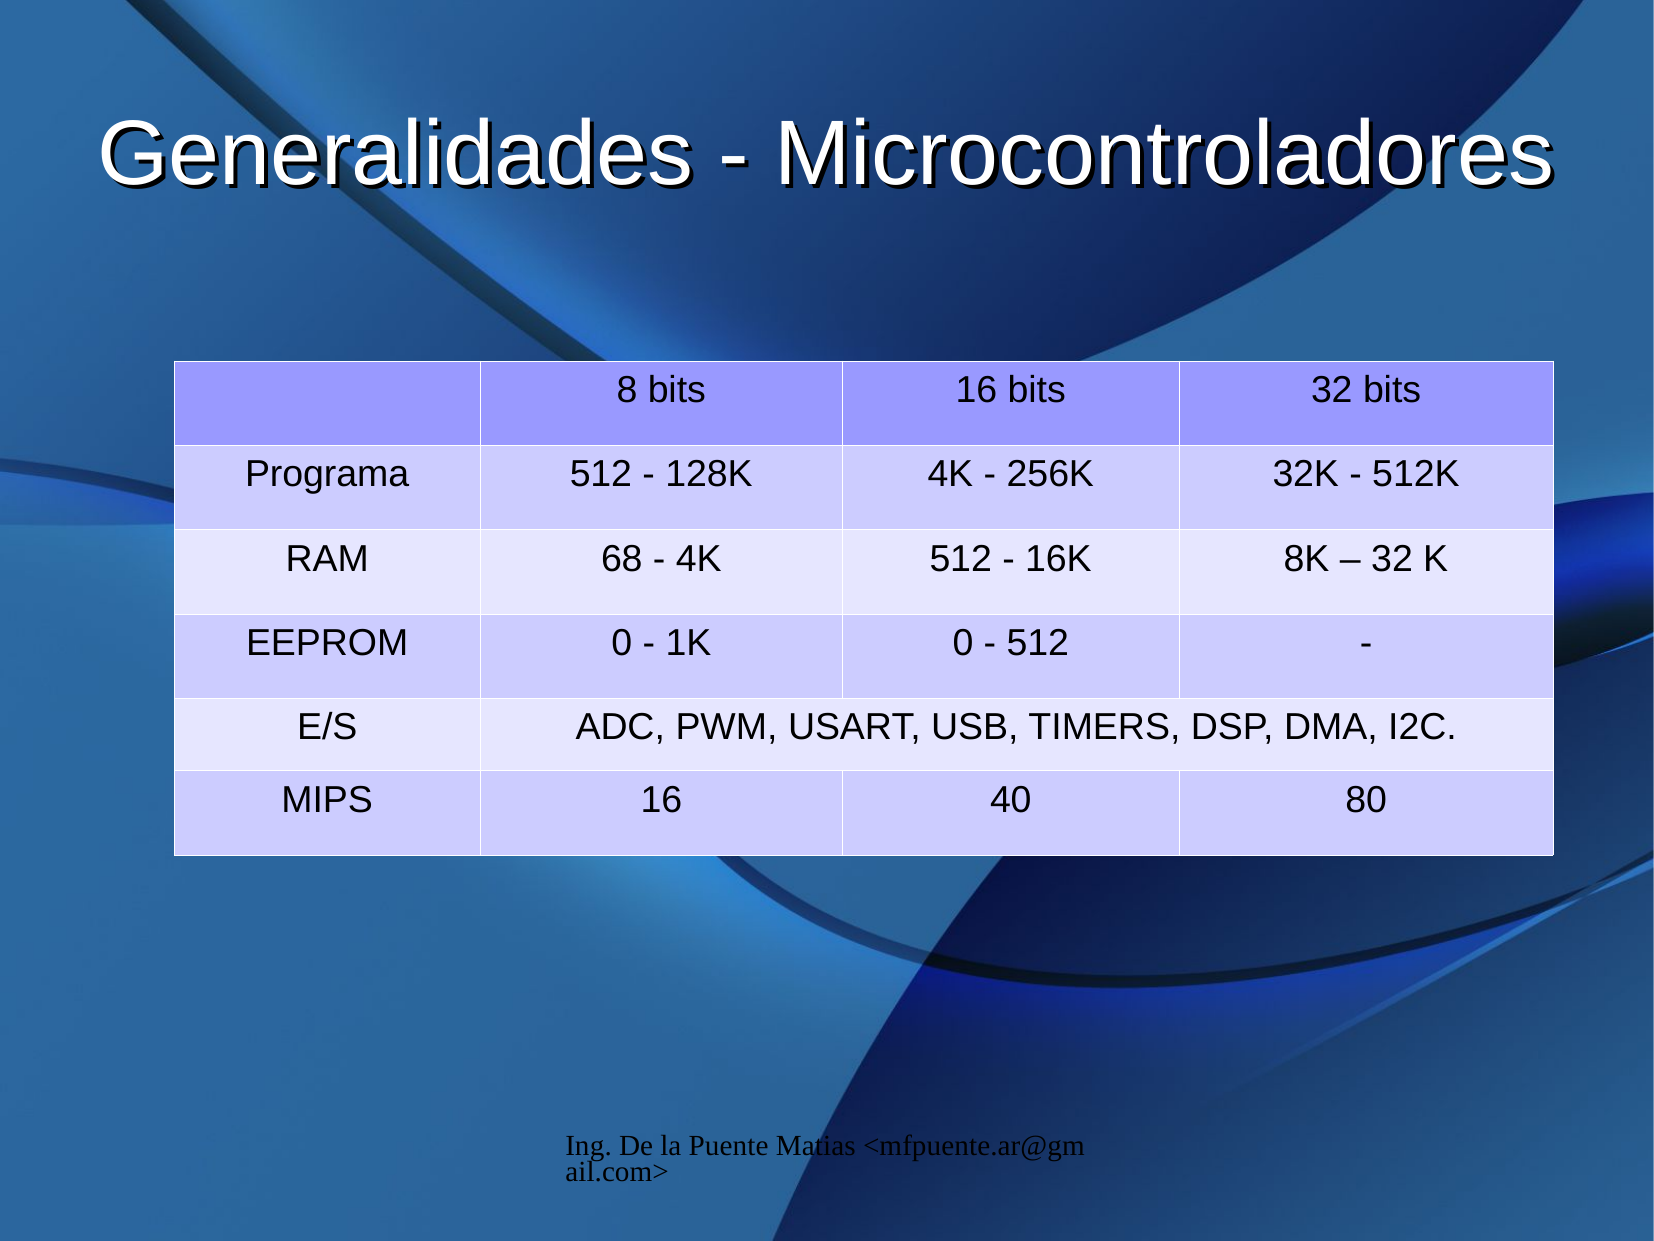

# Generalidades - Microcontroladores
| | 8 bits | 16 bits | 32 bits |
| --- | --- | --- | --- |
| Programa | 512 - 128K | 4K - 256K | 32K - 512K |
| RAM | 68 - 4K | 512 - 16K | 8K – 32 K |
| EEPROM | 0 - 1K | 0 - 512 | - |
| E/S | ADC, PWM, USART, USB, TIMERS, DSP, DMA, I2C. | | |
| MIPS | 16 | 40 | 80 |
Ing. De la Puente Matias <mfpuente.ar@gmail.com>